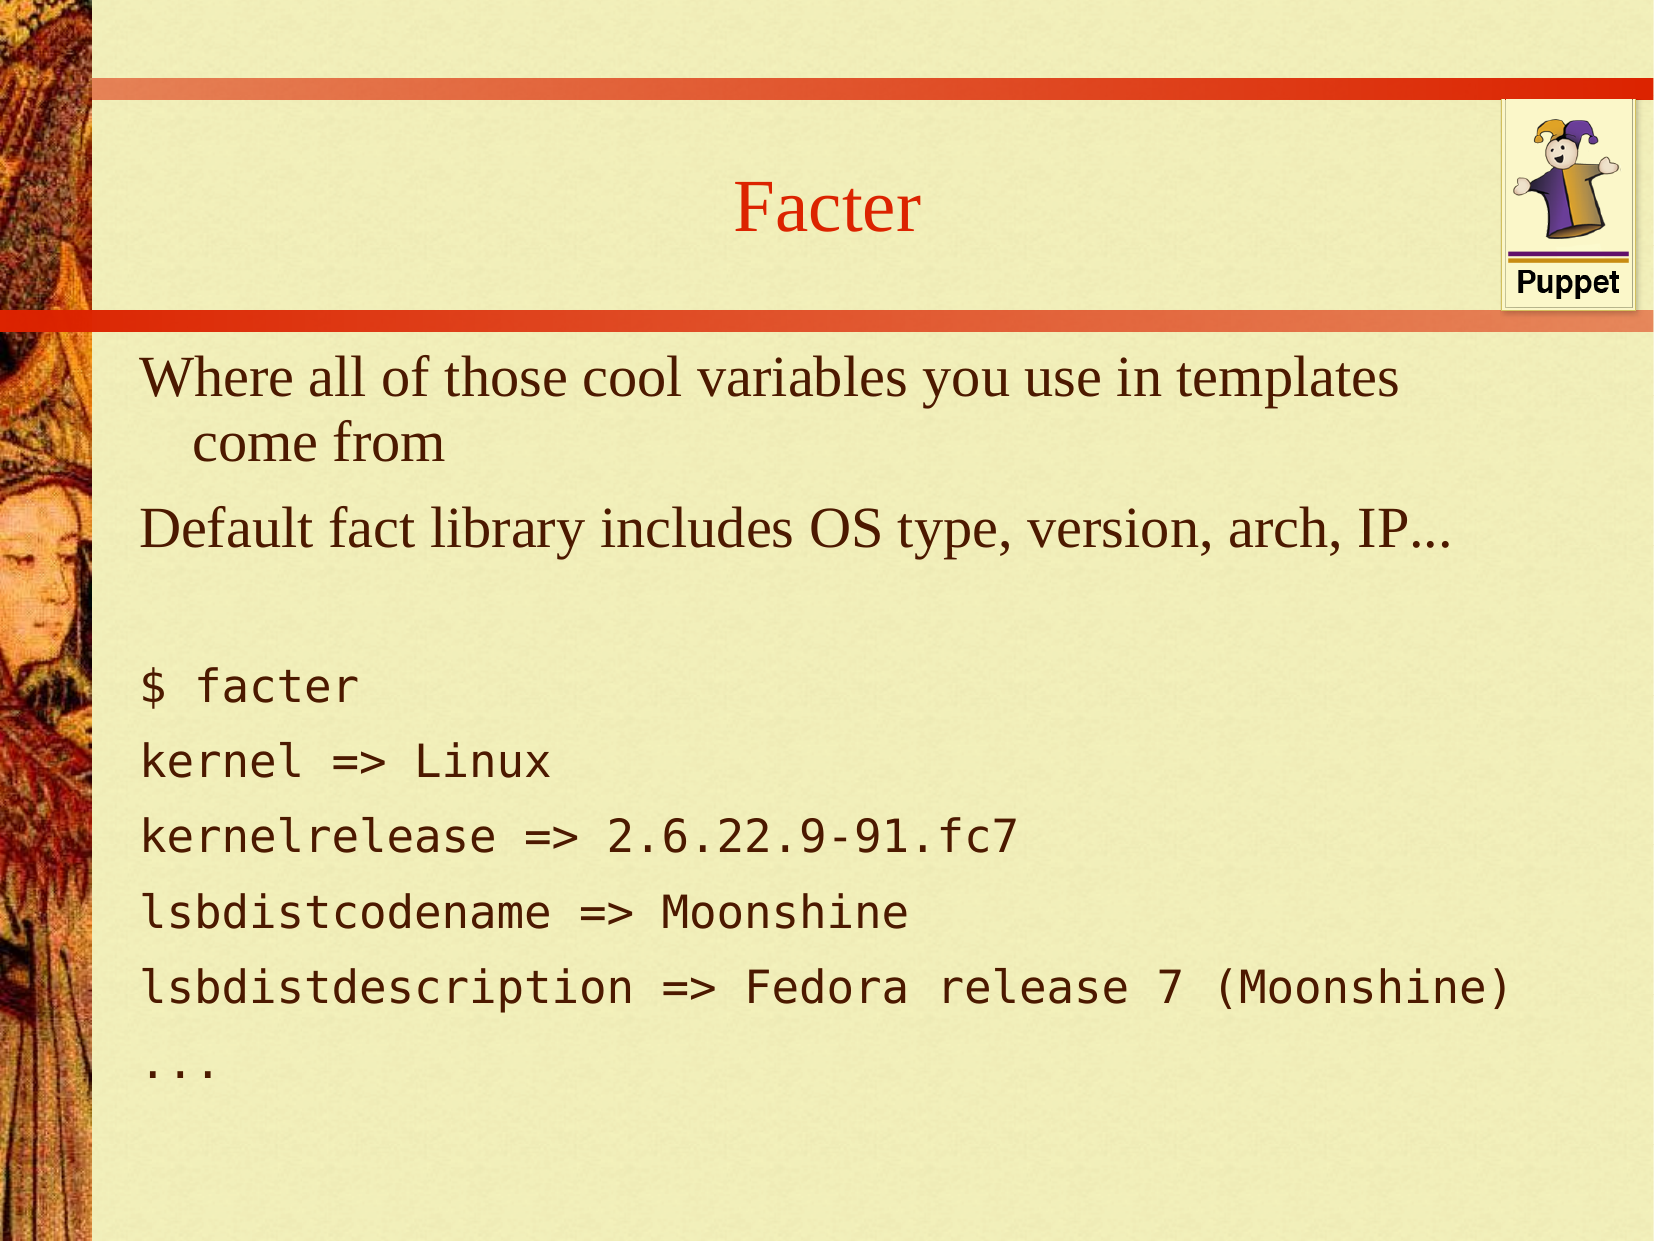

# Facter
Where all of those cool variables you use in templates come from
Default fact library includes OS type, version, arch, IP...
$ facter
kernel => Linux
kernelrelease => 2.6.22.9-91.fc7
lsbdistcodename => Moonshine
lsbdistdescription => Fedora release 7 (Moonshine)
...